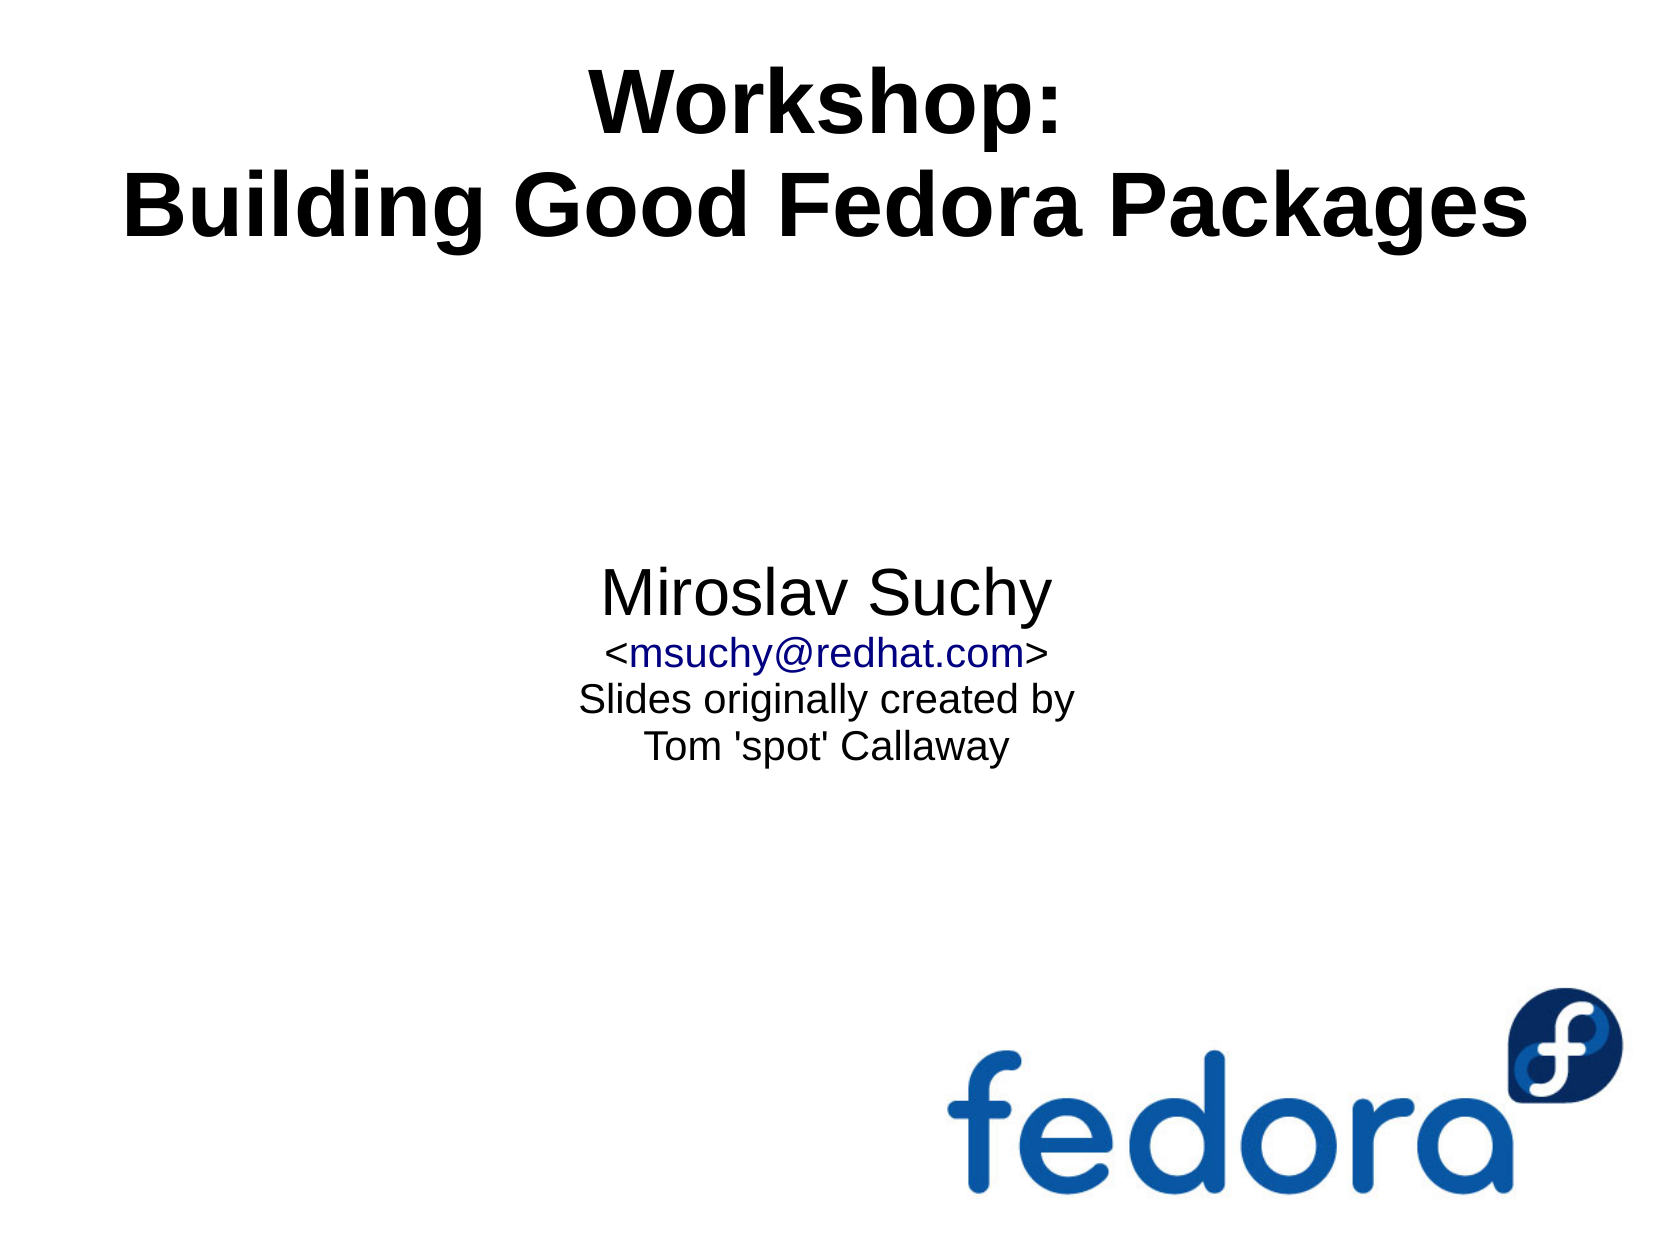

# Workshop: Building Good Fedora Packages
Miroslav Suchy
<msuchy@redhat.com>
Slides originally created by
Tom 'spot' Callaway